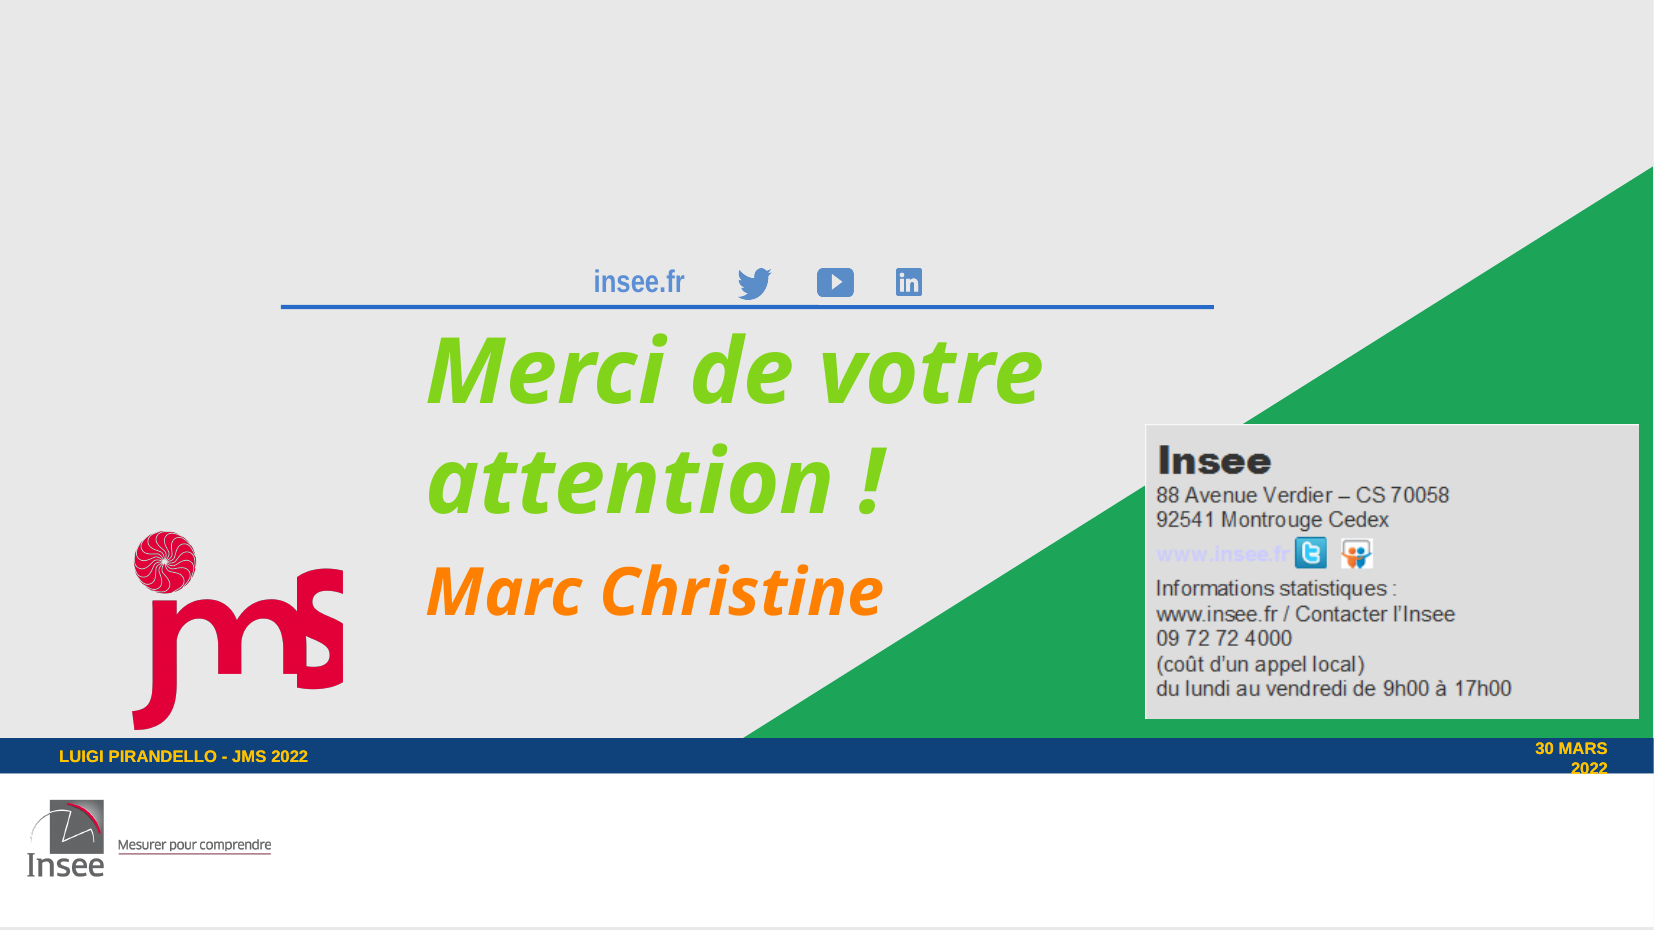

#
Merci de votre attention !
Marc Christine
LUIGI PIRANDELLO - JMS 2022
LUIGI PIRANDELLO - JMS 2022
30 Mars 2022
30 MARS 2022